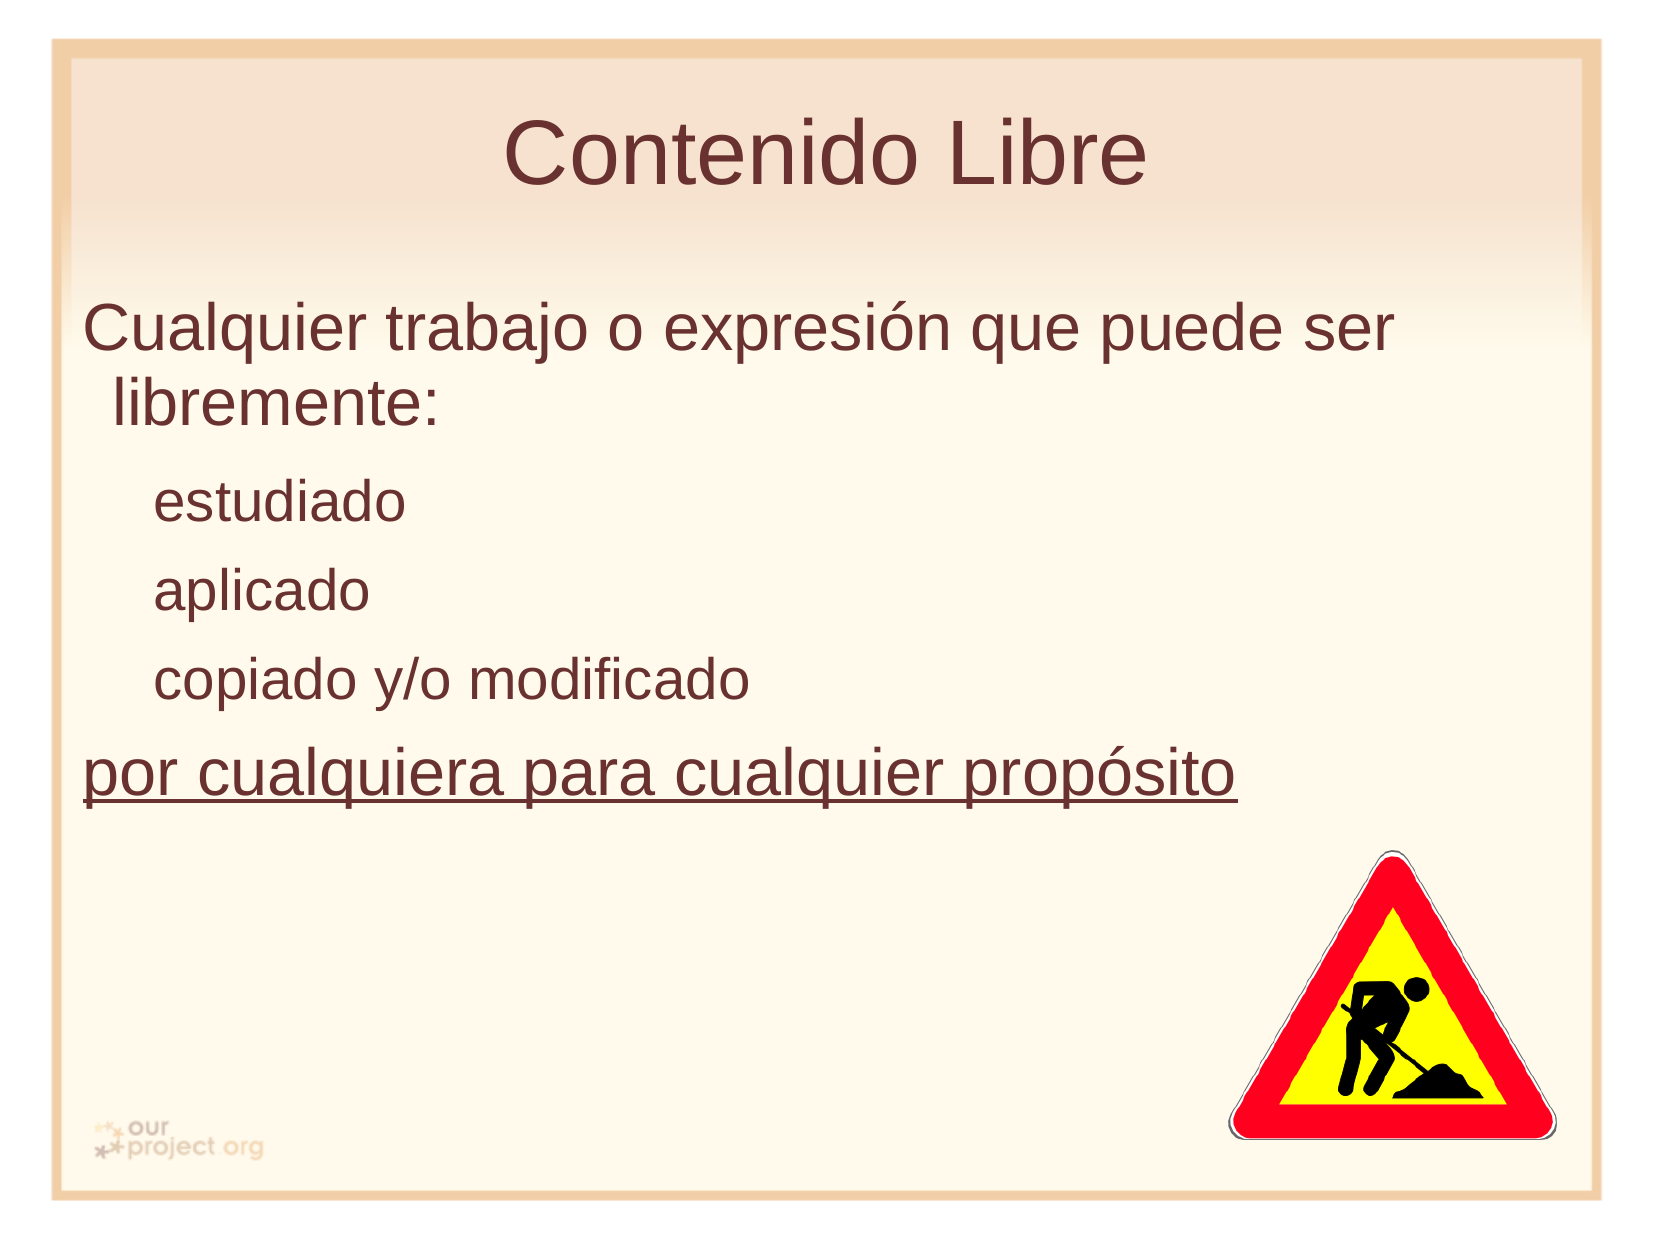

# Contenido Libre
Cualquier trabajo o expresión que puede ser libremente:
estudiado
aplicado
copiado y/o modificado
por cualquiera para cualquier propósito